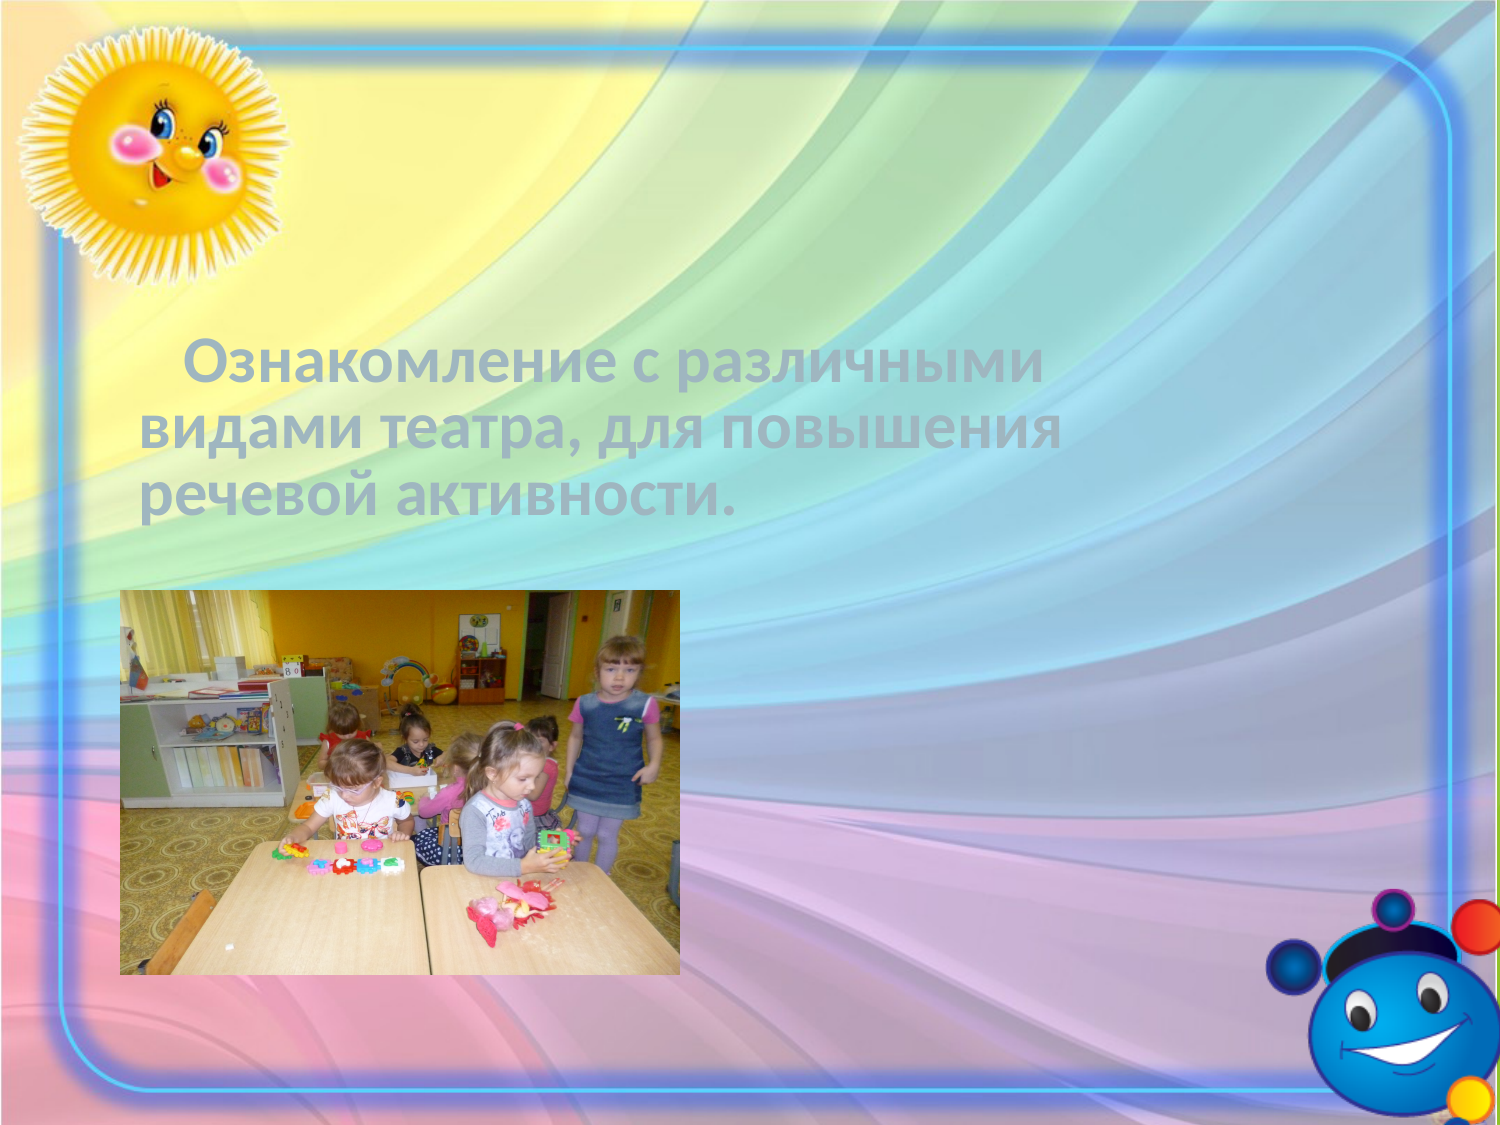

Ознакомление с различными видами театра, для повышения речевой активности.